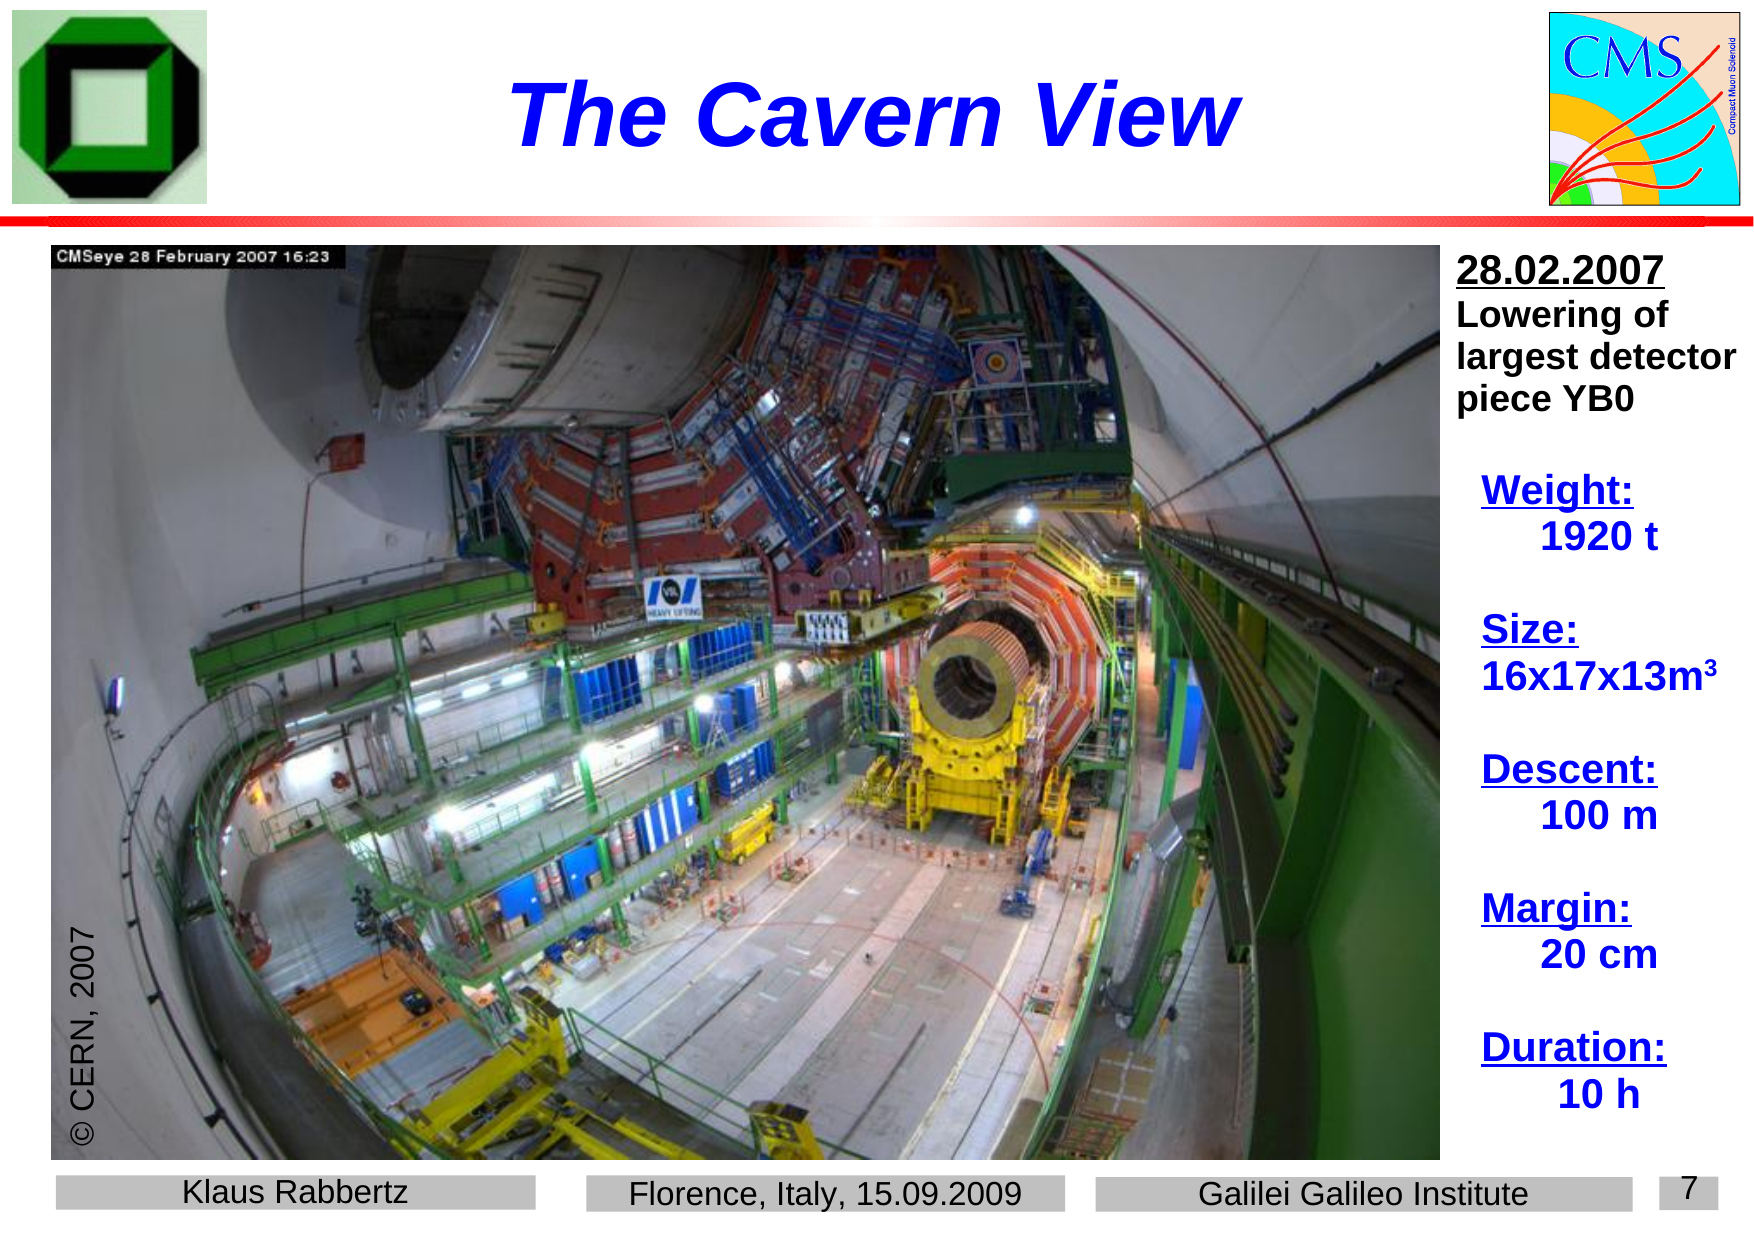

# The Cavern View
28.02.2007
Lowering of
largest detector
piece YB0
Weight:
1920 t
Size:
16x17x13m3
Descent:
100 m
Margin:
20 cm
Duration:
10 h
© CERN, 2007